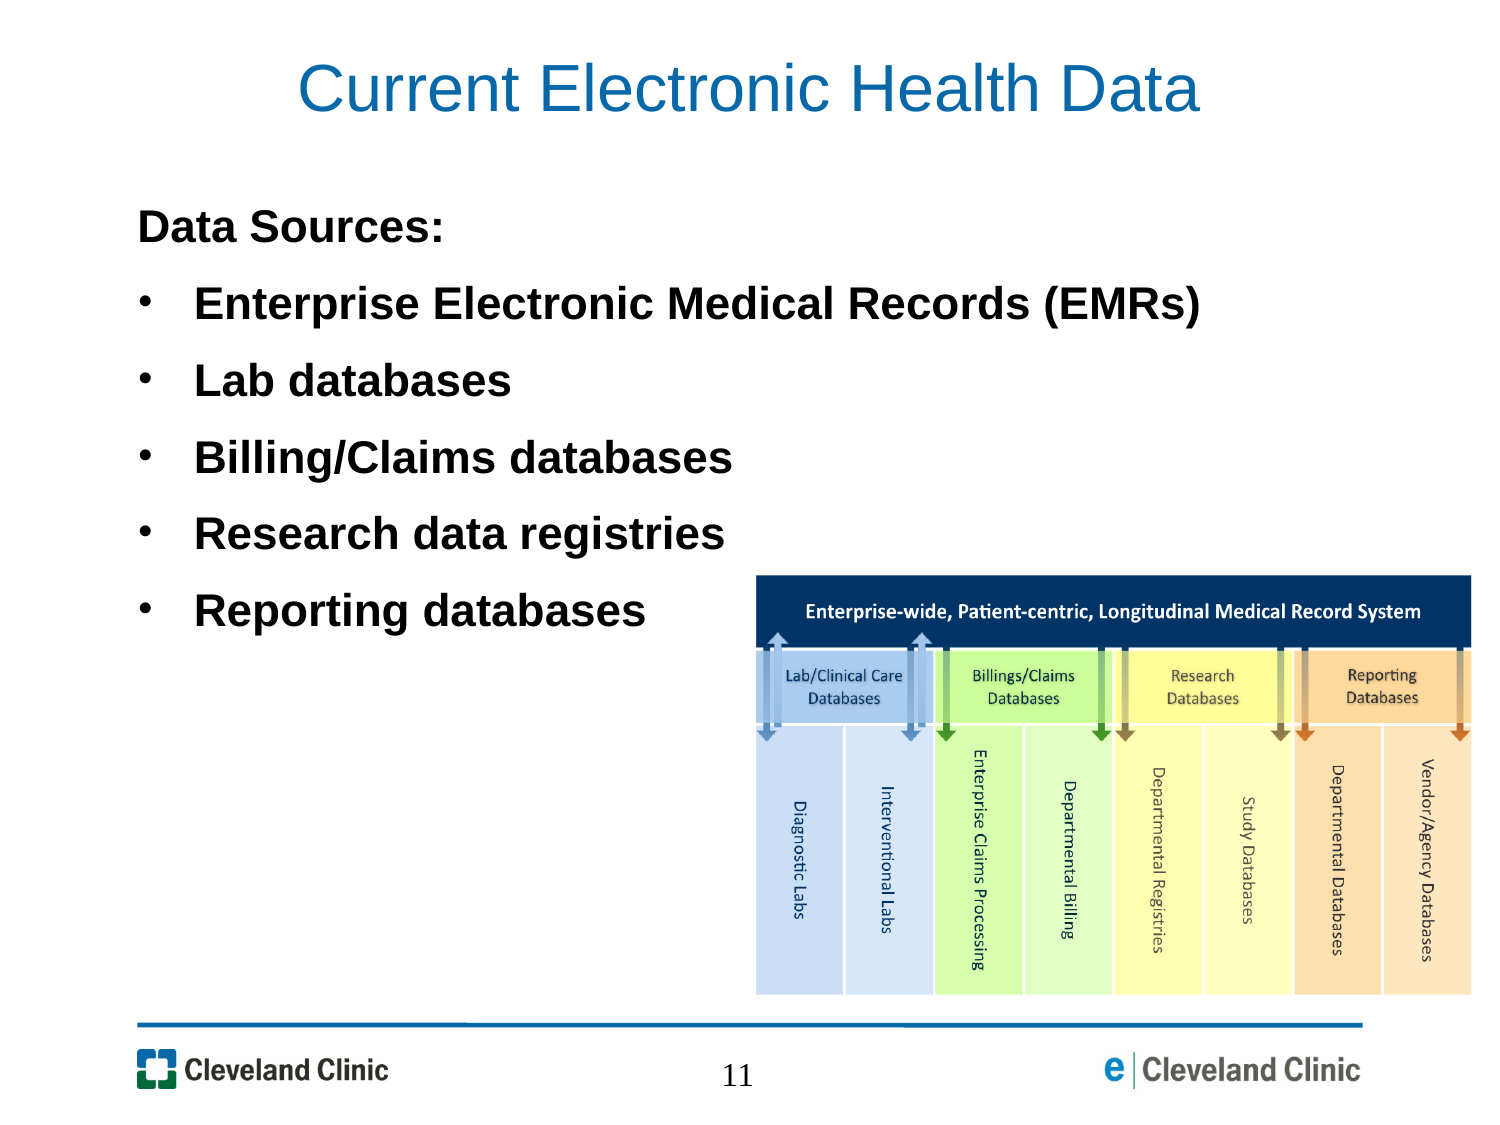

# Current Electronic Health Data
Data Sources:
Enterprise Electronic Medical Records (EMRs)
Lab databases
Billing/Claims databases
Research data registries
Reporting databases
11